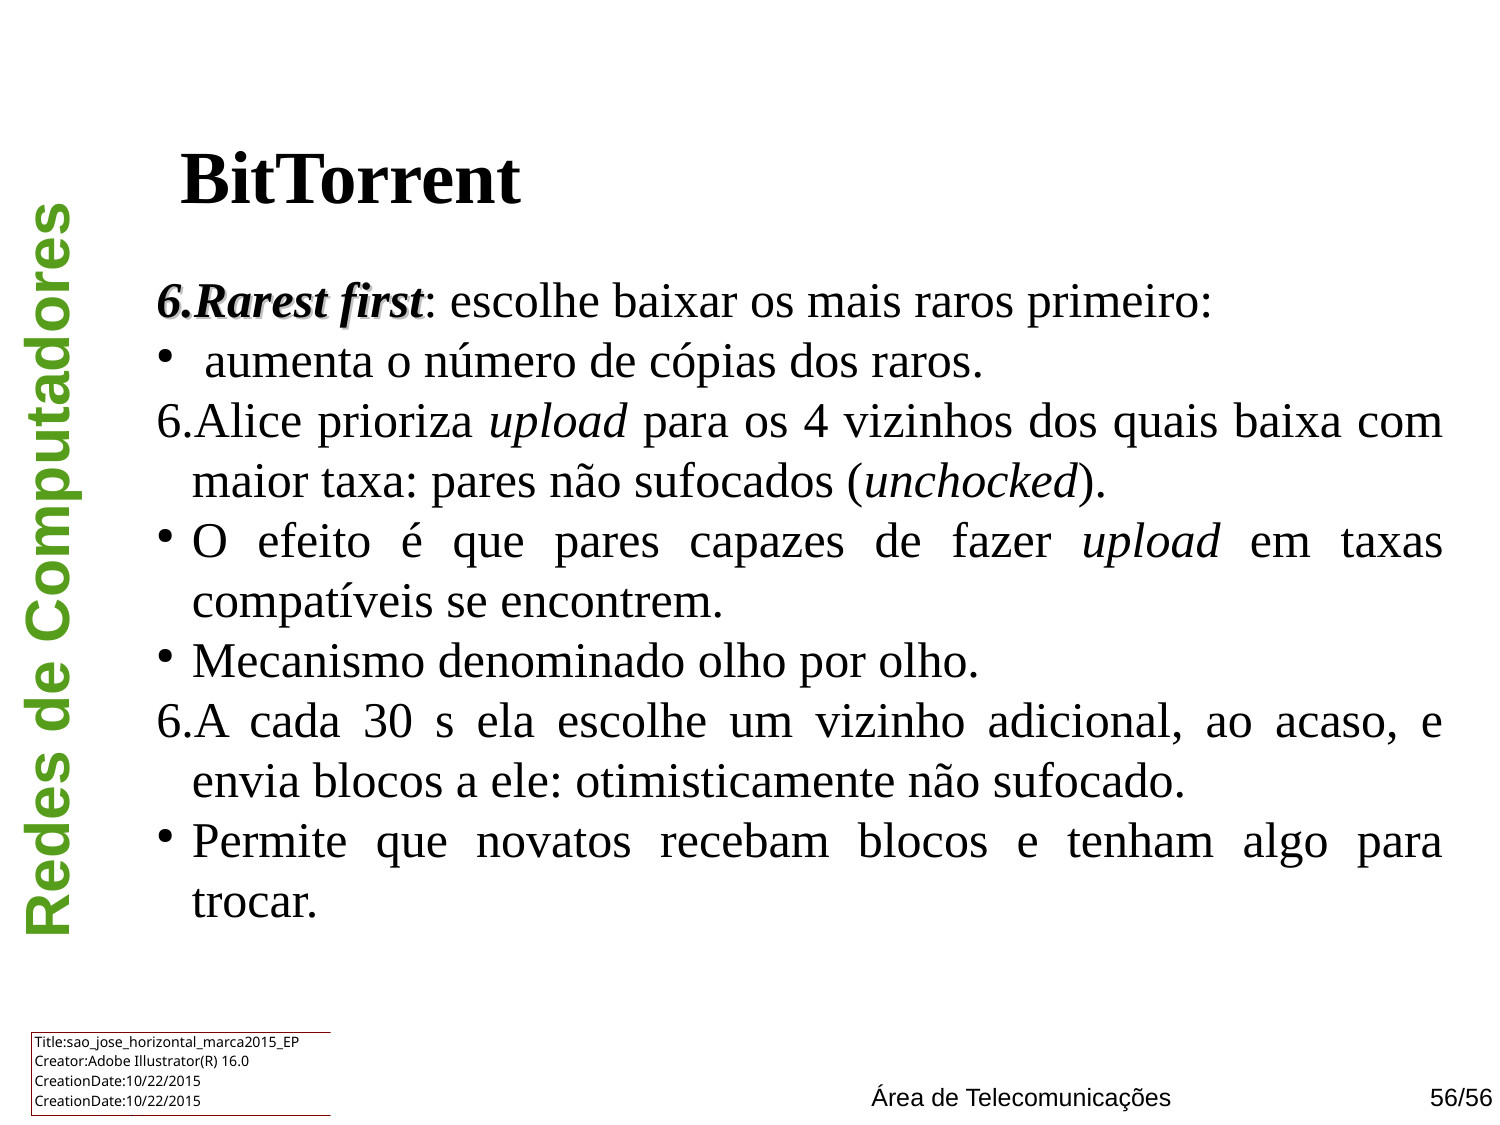

BitTorrent
Rarest first: escolhe baixar os mais raros primeiro:
 aumenta o número de cópias dos raros.
Alice prioriza upload para os 4 vizinhos dos quais baixa com maior taxa: pares não sufocados (unchocked).
O efeito é que pares capazes de fazer upload em taxas compatíveis se encontrem.
Mecanismo denominado olho por olho.
A cada 30 s ela escolhe um vizinho adicional, ao acaso, e envia blocos a ele: otimisticamente não sufocado.
Permite que novatos recebam blocos e tenham algo para trocar.